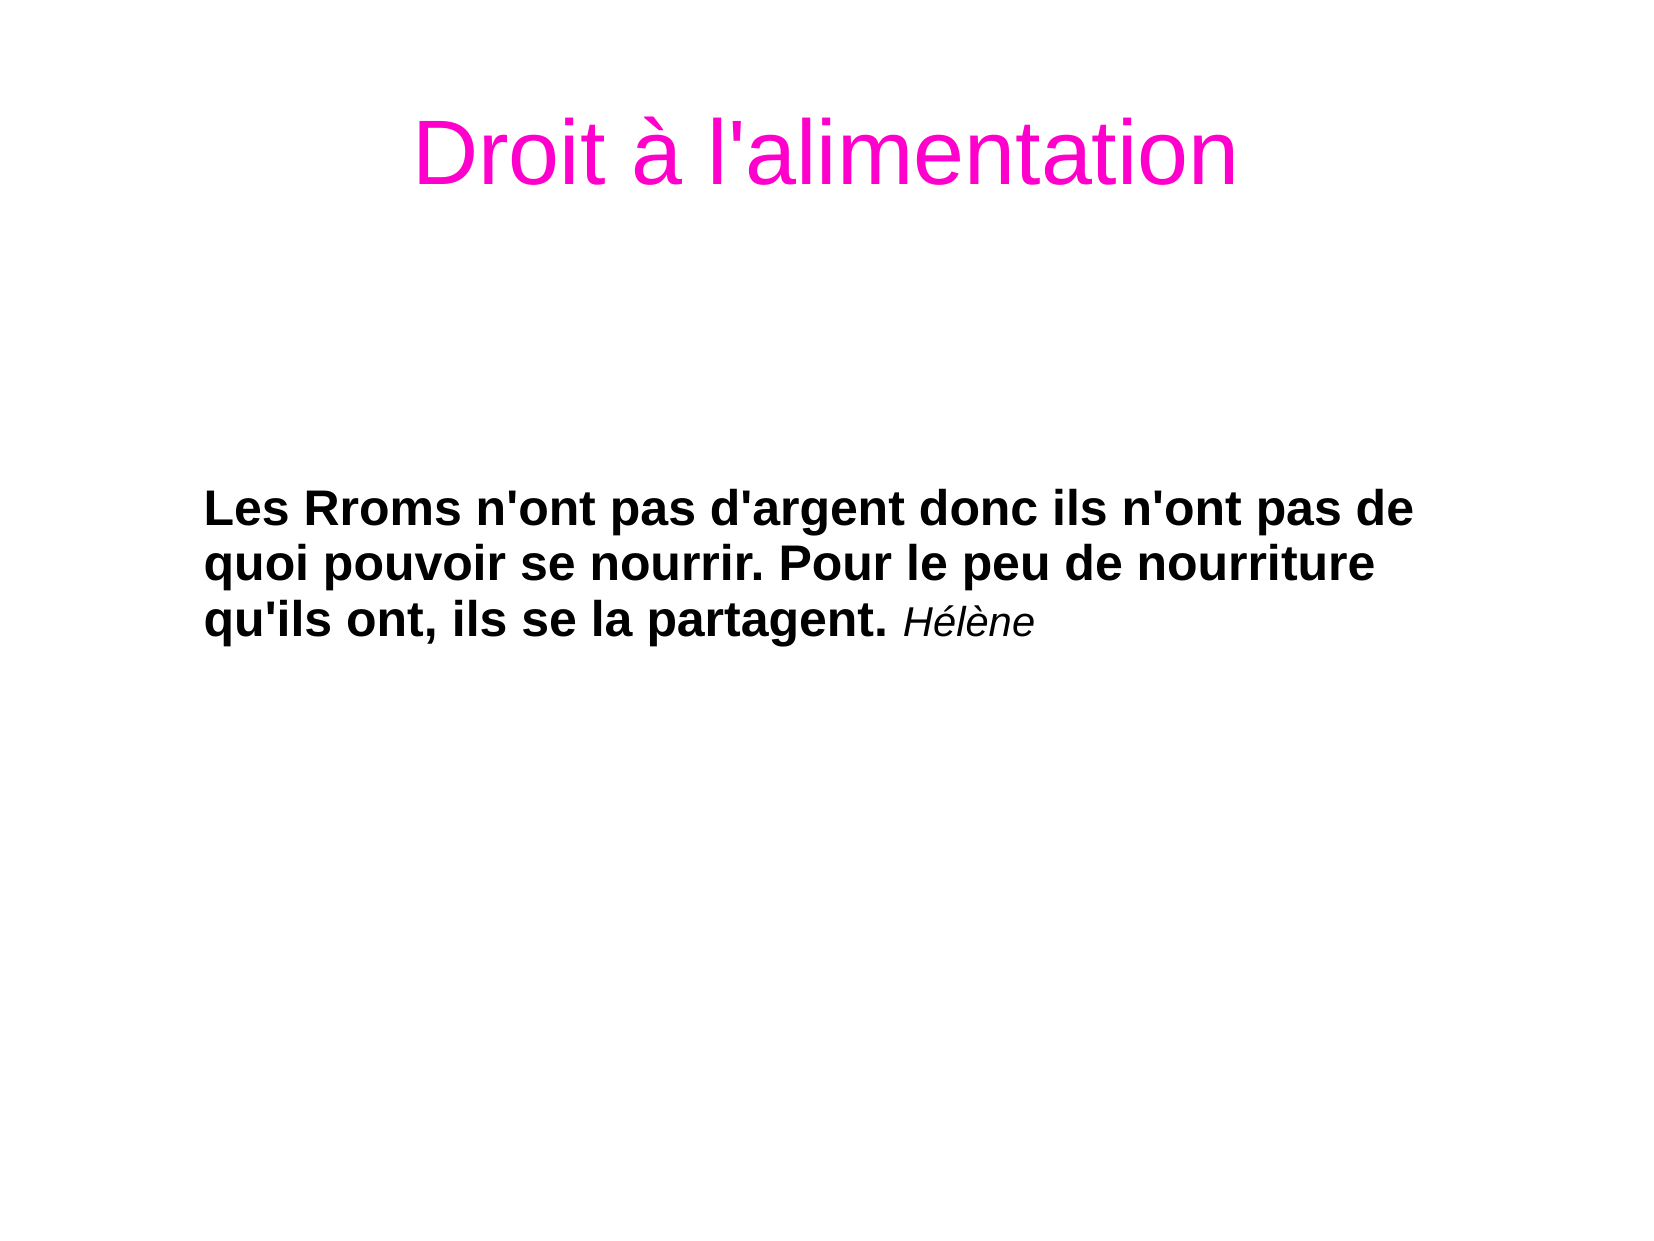

# Droit à l'alimentation
Les Rroms n'ont pas d'argent donc ils n'ont pas de quoi pouvoir se nourrir. Pour le peu de nourriture qu'ils ont, ils se la partagent. Hélène